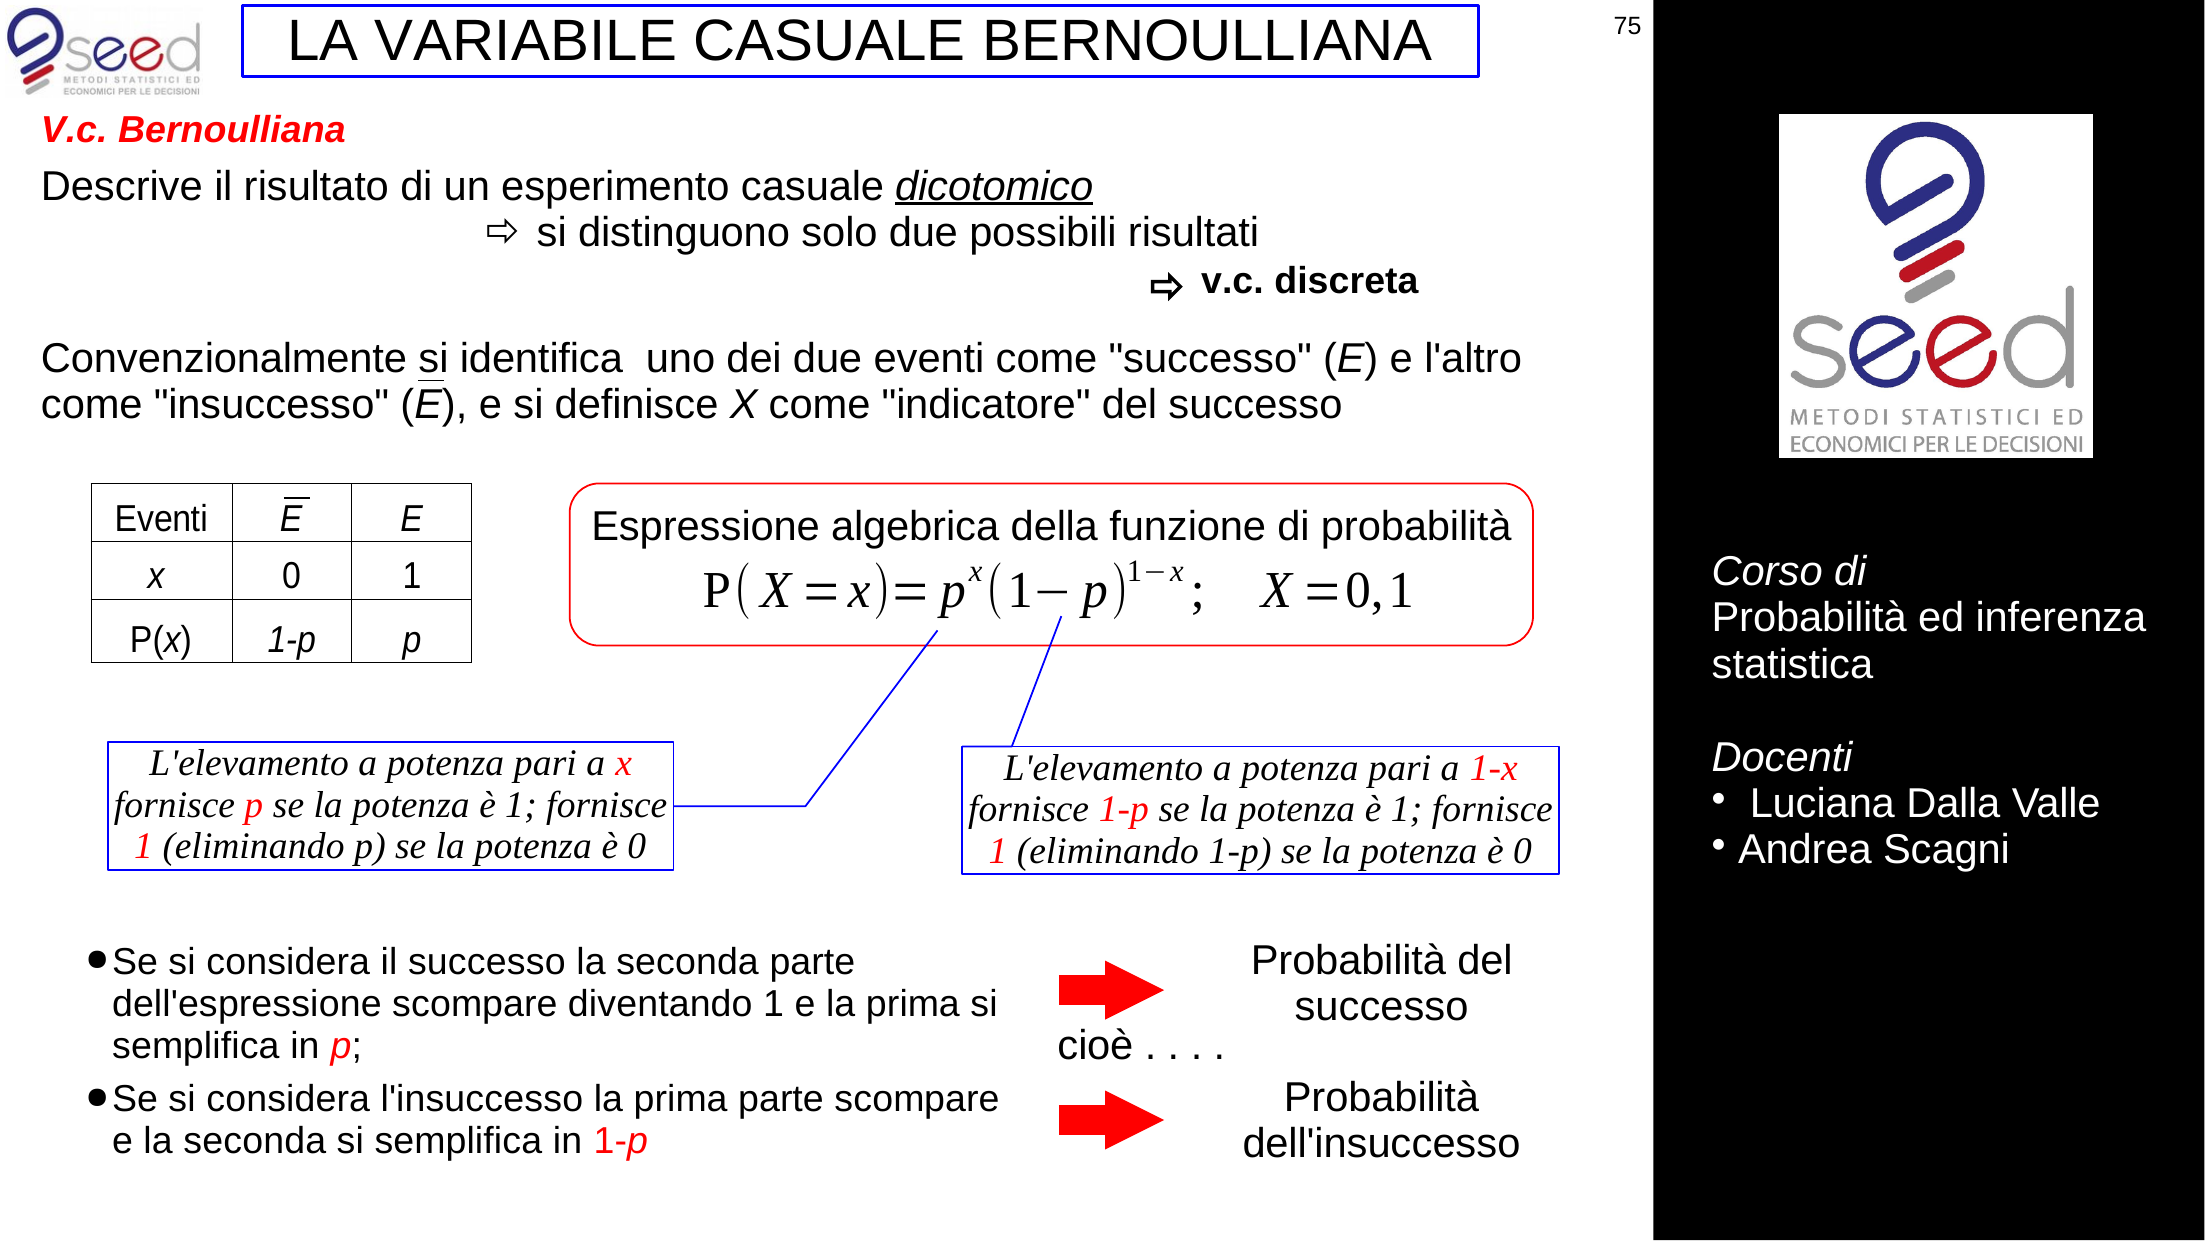

LA VARIABILE CASUALE BERNOULLIANA
V.c. Bernoulliana
Descrive il risultato di un esperimento casuale dicotomico
						 si distinguono solo due possibili risultati
															 v.c. discreta
Convenzionalmente si identifica uno dei due eventi come "successo" (E) e l'altro
come "insuccesso" (E), e si definisce X come "indicatore" del successo
Espressione algebrica della funzione di probabilità
Probabilità del successo
Probabilità dell'insuccesso
cioè . . . .
Se si considera il successo la seconda parte dell'espressione scompare diventando 1 e la prima si semplifica in p;
Se si considera l'insuccesso la prima parte scompare e la seconda si semplifica in 1-p